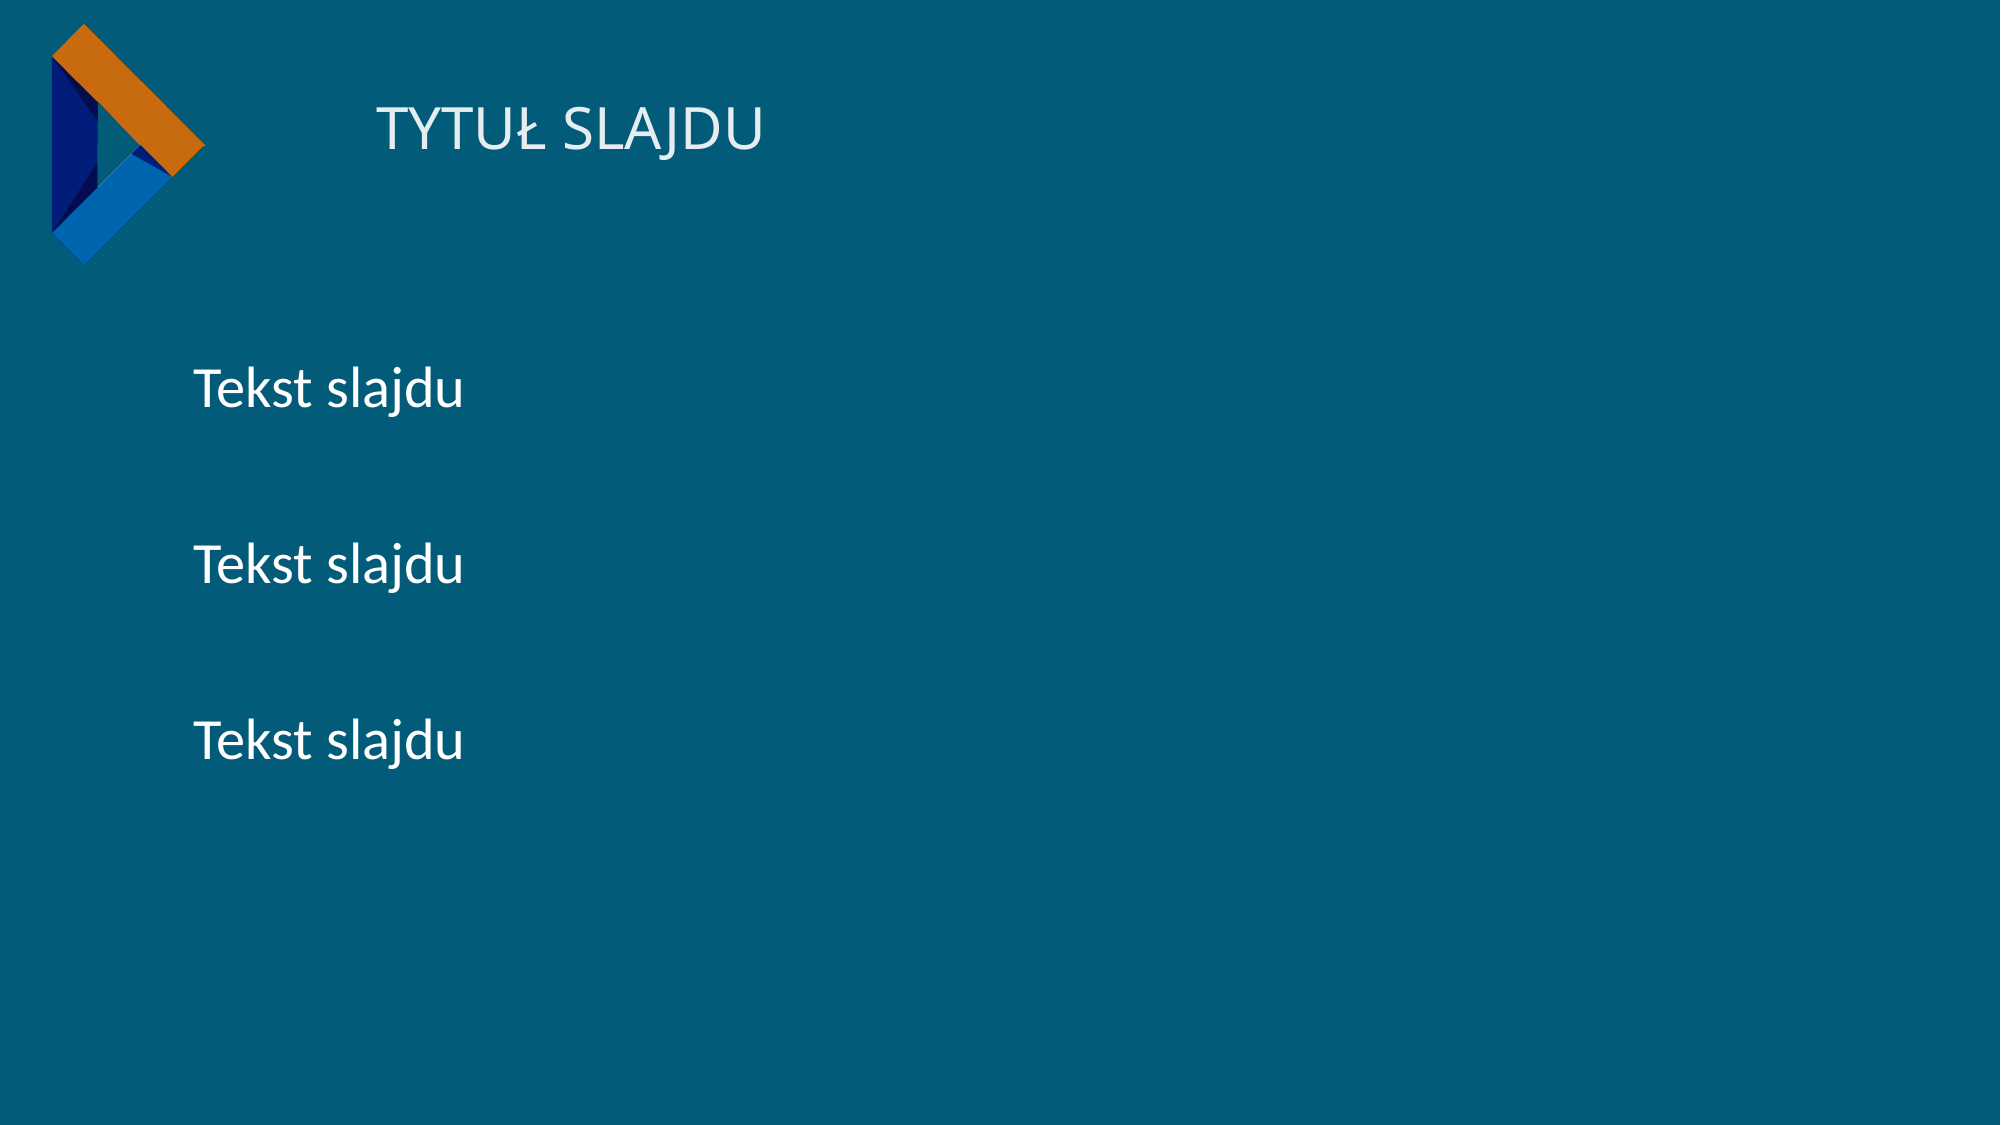

TYTUŁ SLAJDU
Tekst slajdu
Tekst slajdu
Tekst slajdu